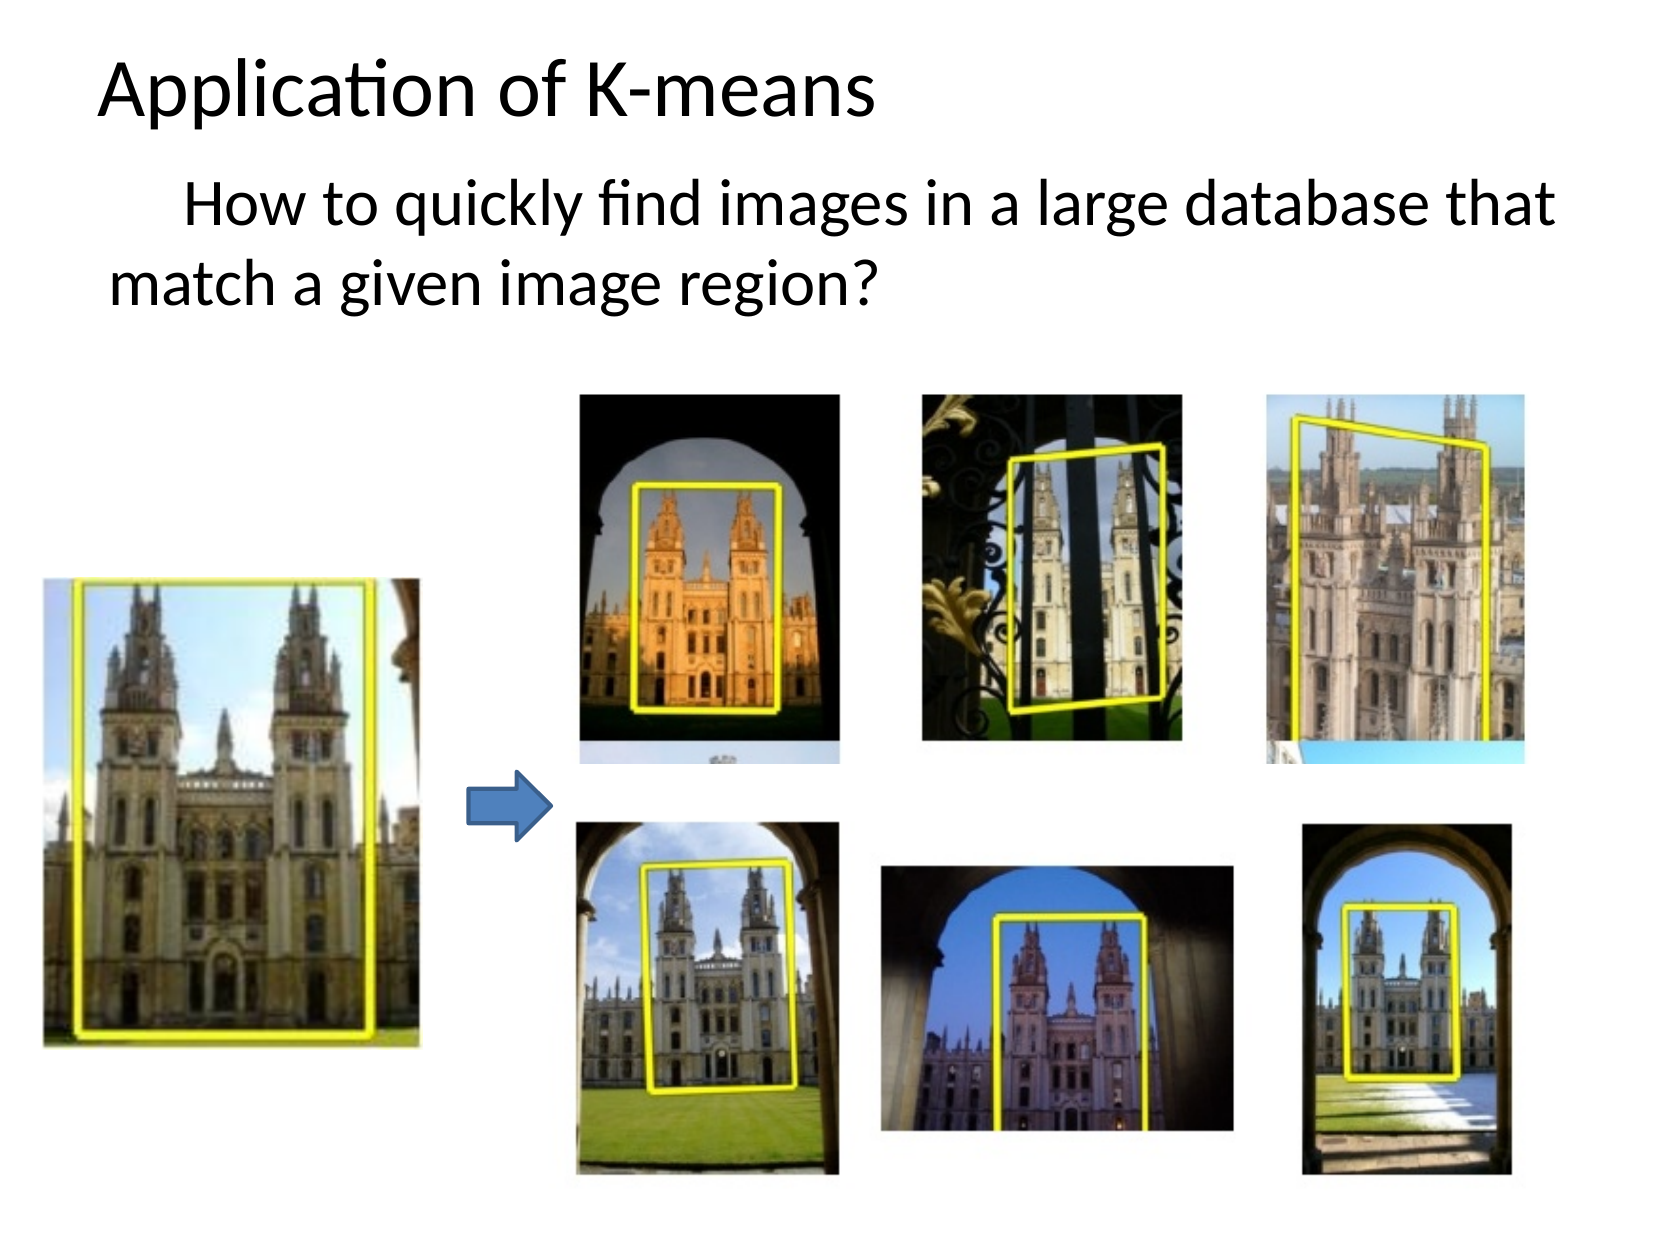

Application of K-means
	How to quickly find images in a large database that match a given image region?